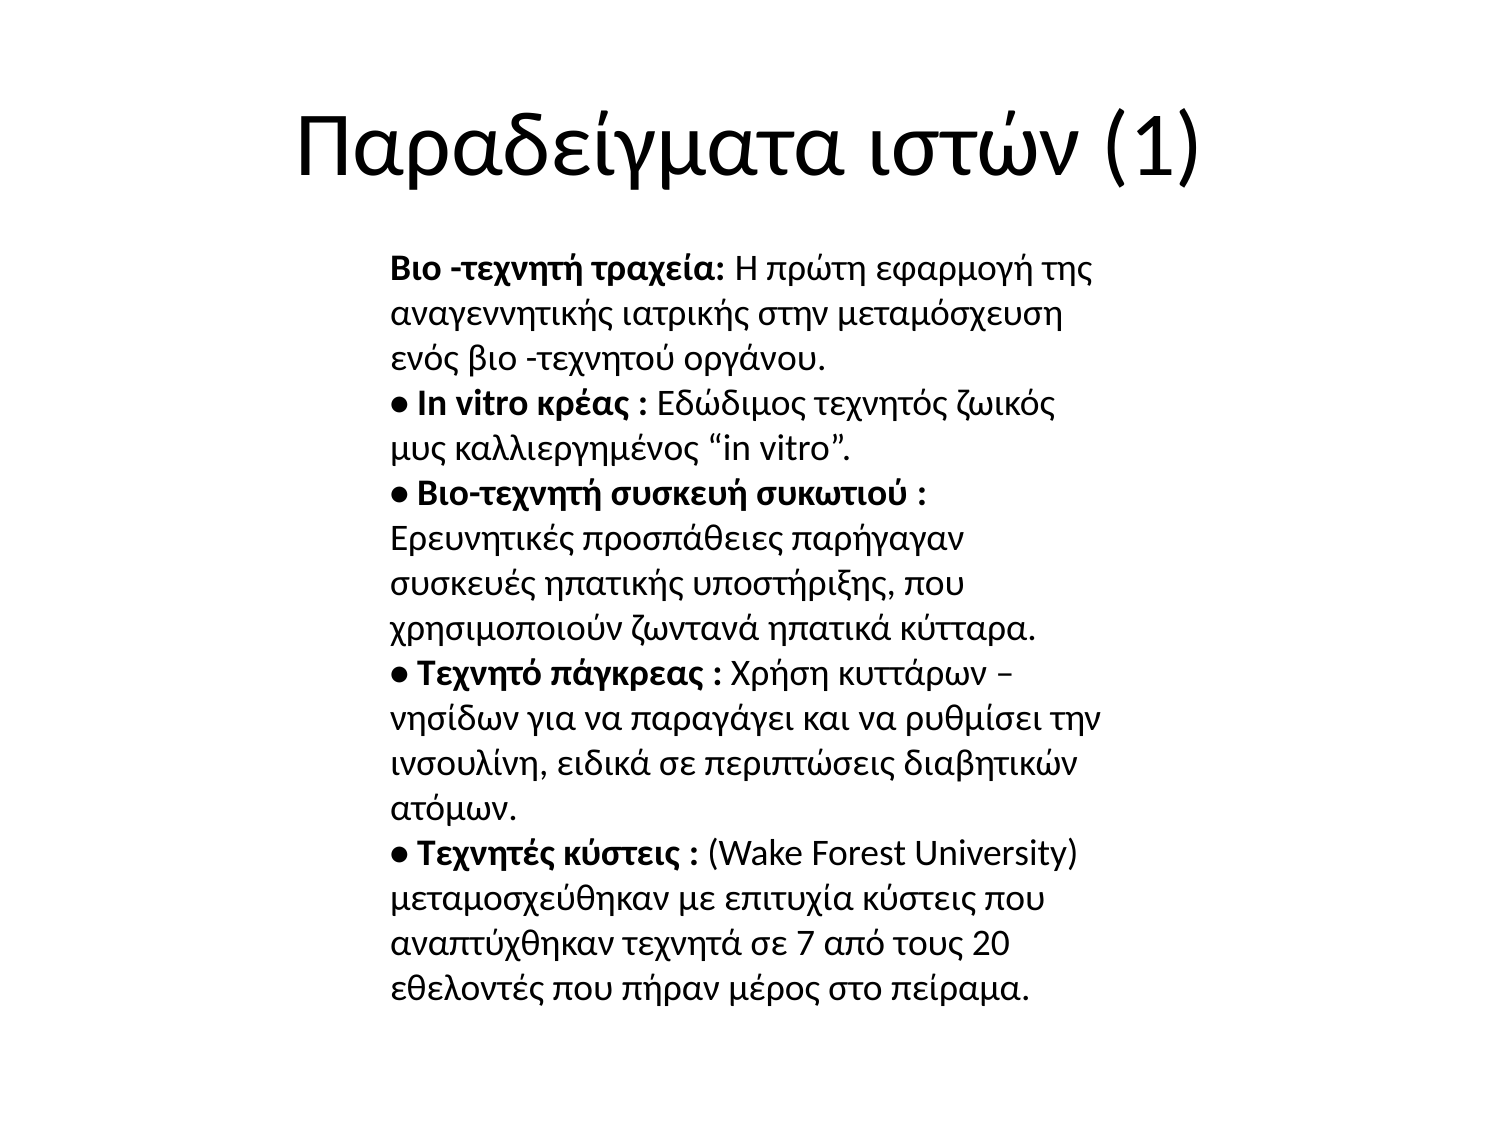

# Παραδείγματα ιστών (1)
Βιο -τεχνητή τραχεία: Η πρώτη εφαρμογή της αναγεννητικής ιατρικής στην μεταμόσχευση ενός βιο -τεχνητού οργάνου.
• In vitro κρέας : Εδώδιμος τεχνητός ζωικός μυς καλλιεργημένος “in vitro”.
• Βιο-τεχνητή συσκευή συκωτιού :
Ερευνητικές προσπάθειες παρήγαγαν συσκευές ηπατικής υποστήριξης, που χρησιμοποιούν ζωντανά ηπατικά κύτταρα.
• Τεχνητό πάγκρεας : Χρήση κυττάρων – νησίδων για να παραγάγει και να ρυθμίσει την ινσουλίνη, ειδικά σε περιπτώσεις διαβητικών ατόμων.
• Τεχνητές κύστεις : (Wake Forest University) μεταμοσχεύθηκαν με επιτυχία κύστεις που αναπτύχθηκαν τεχνητά σε 7 από τους 20 εθελοντές που πήραν μέρος στο πείραμα.